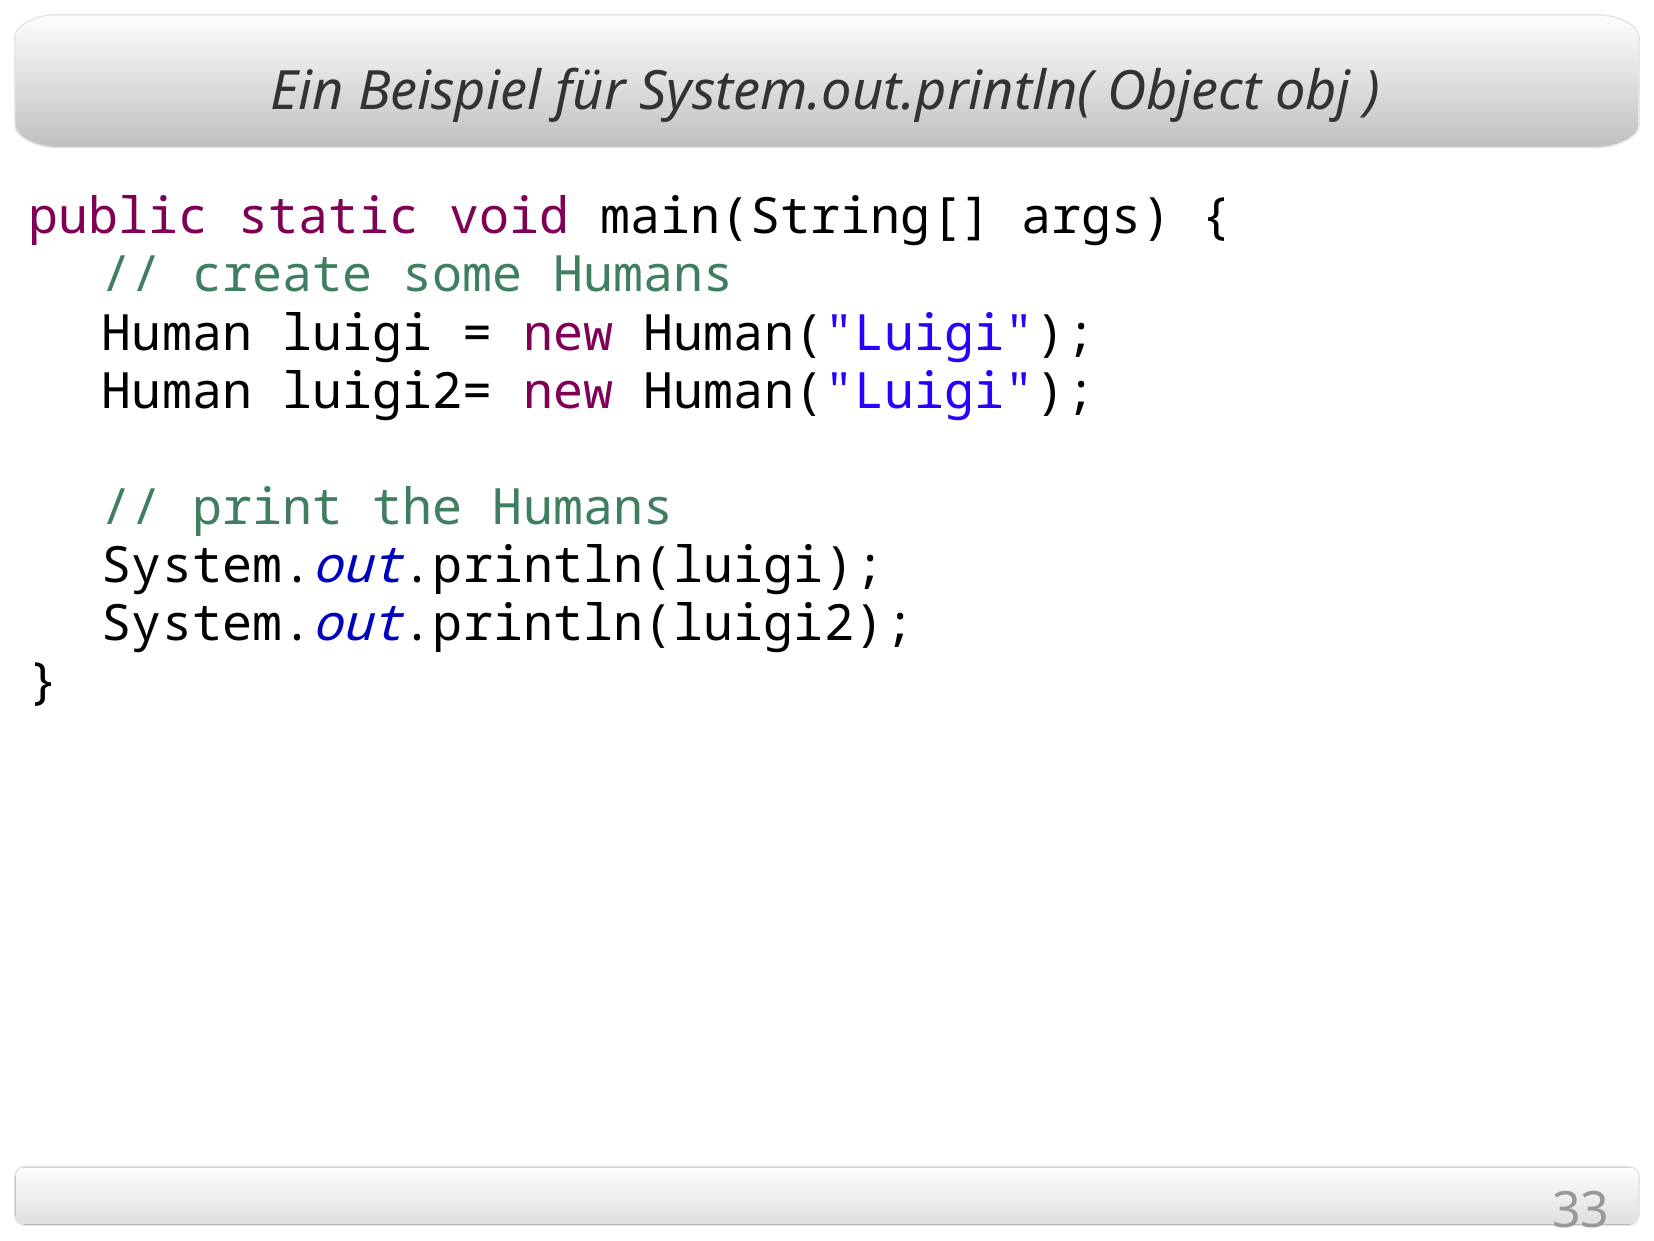

# Ein Beispiel für System.out.println( Object obj )